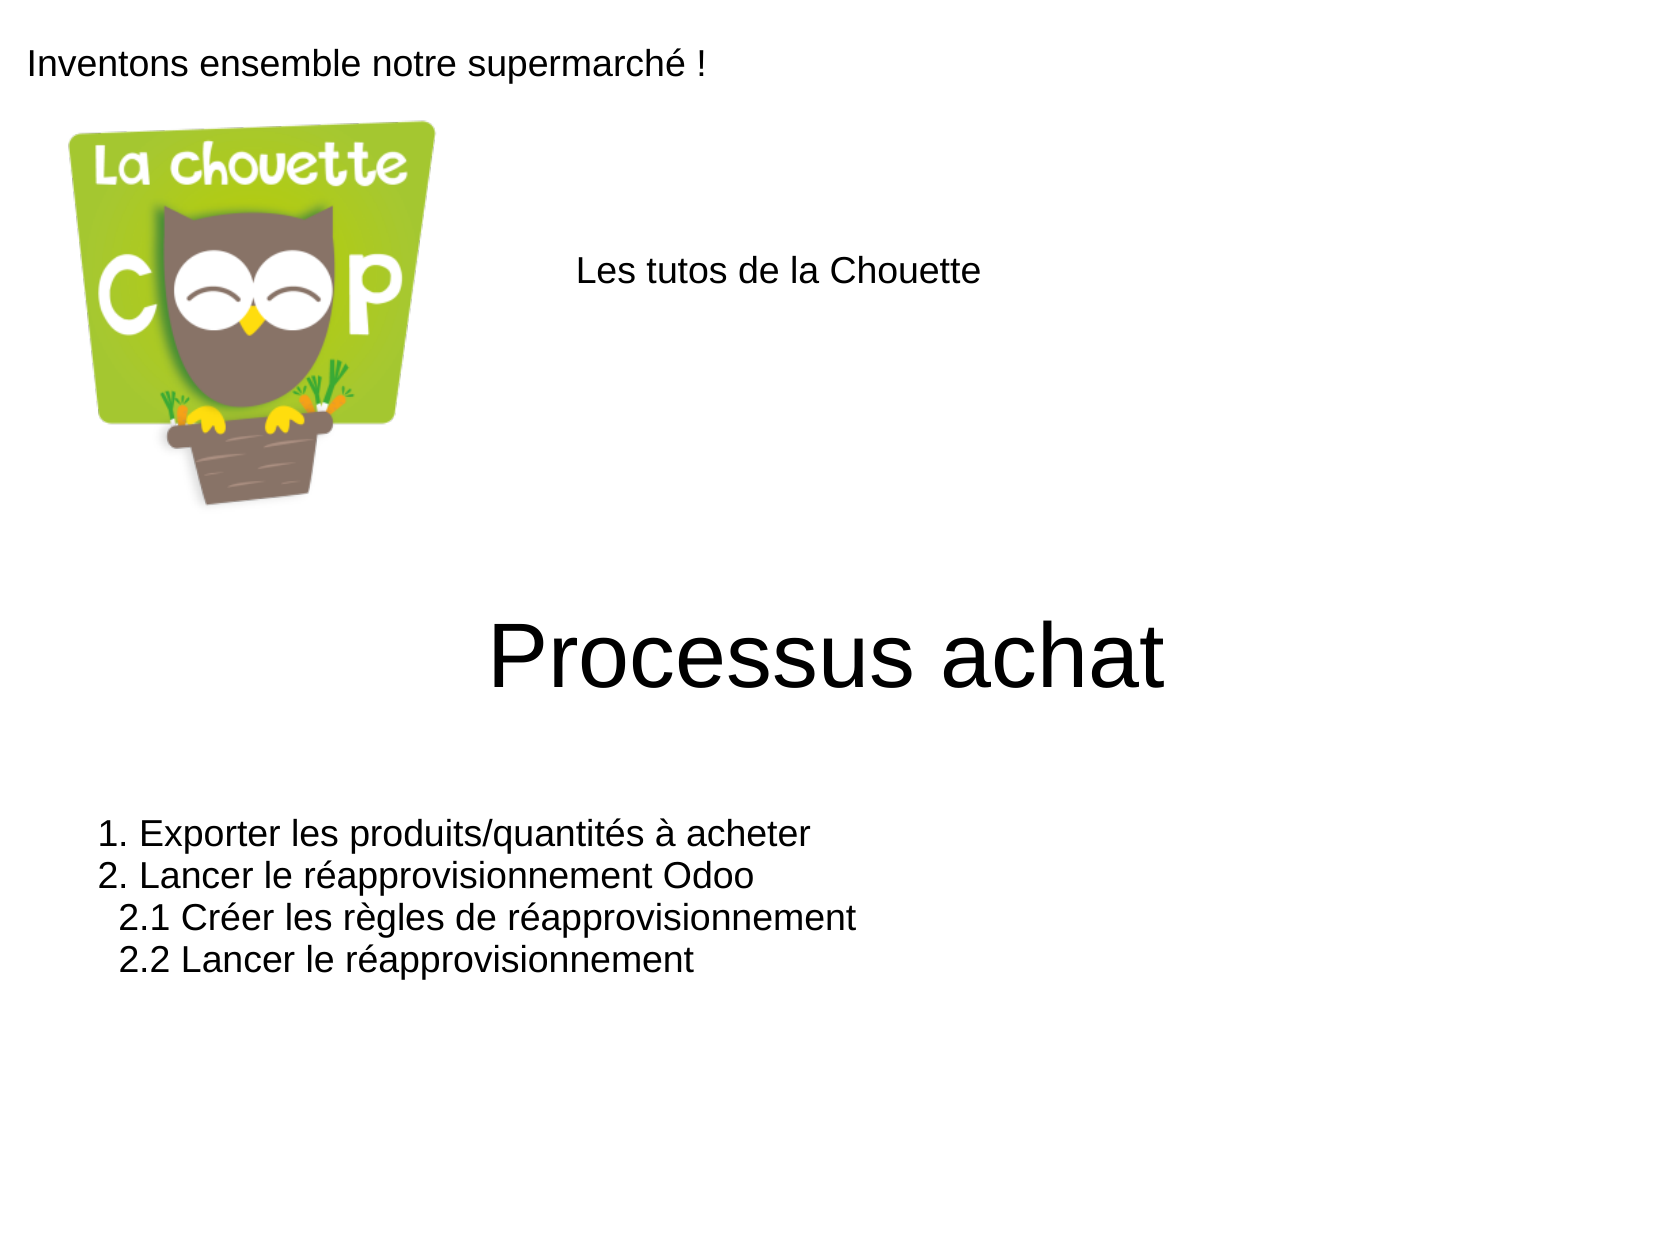

Inventons ensemble notre supermarché !
Les tutos de la Chouette
# Processus achat
1. Exporter les produits/quantités à acheter
2. Lancer le réapprovisionnement Odoo
 2.1 Créer les règles de réapprovisionnement
 2.2 Lancer le réapprovisionnement